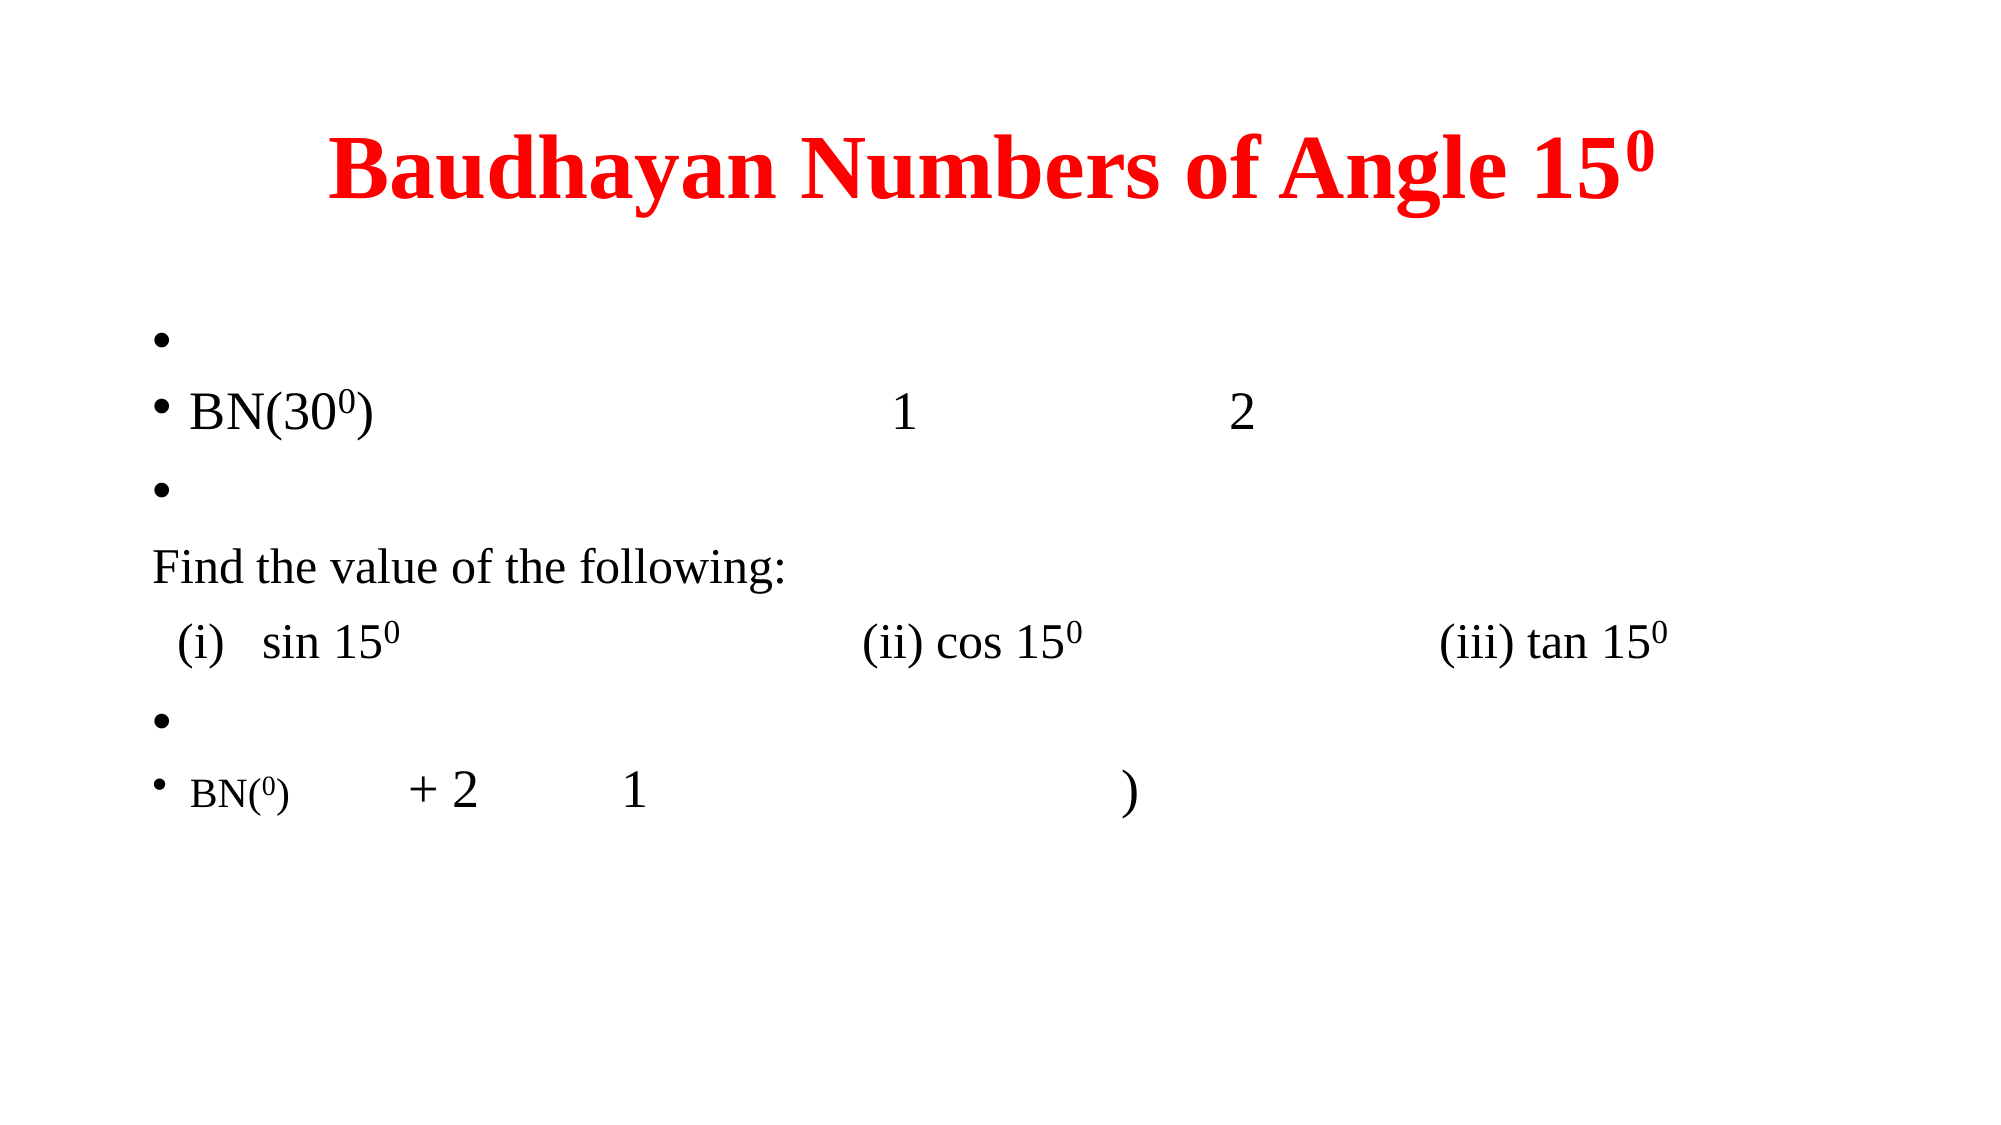

# Baudhayan Numbers of Angle 150
BN(300) 	 1	 	 2
Find the value of the following:
 (i) sin 150 (ii) cos 150 (iii) tan 150
BN(0) + 2	 1 )